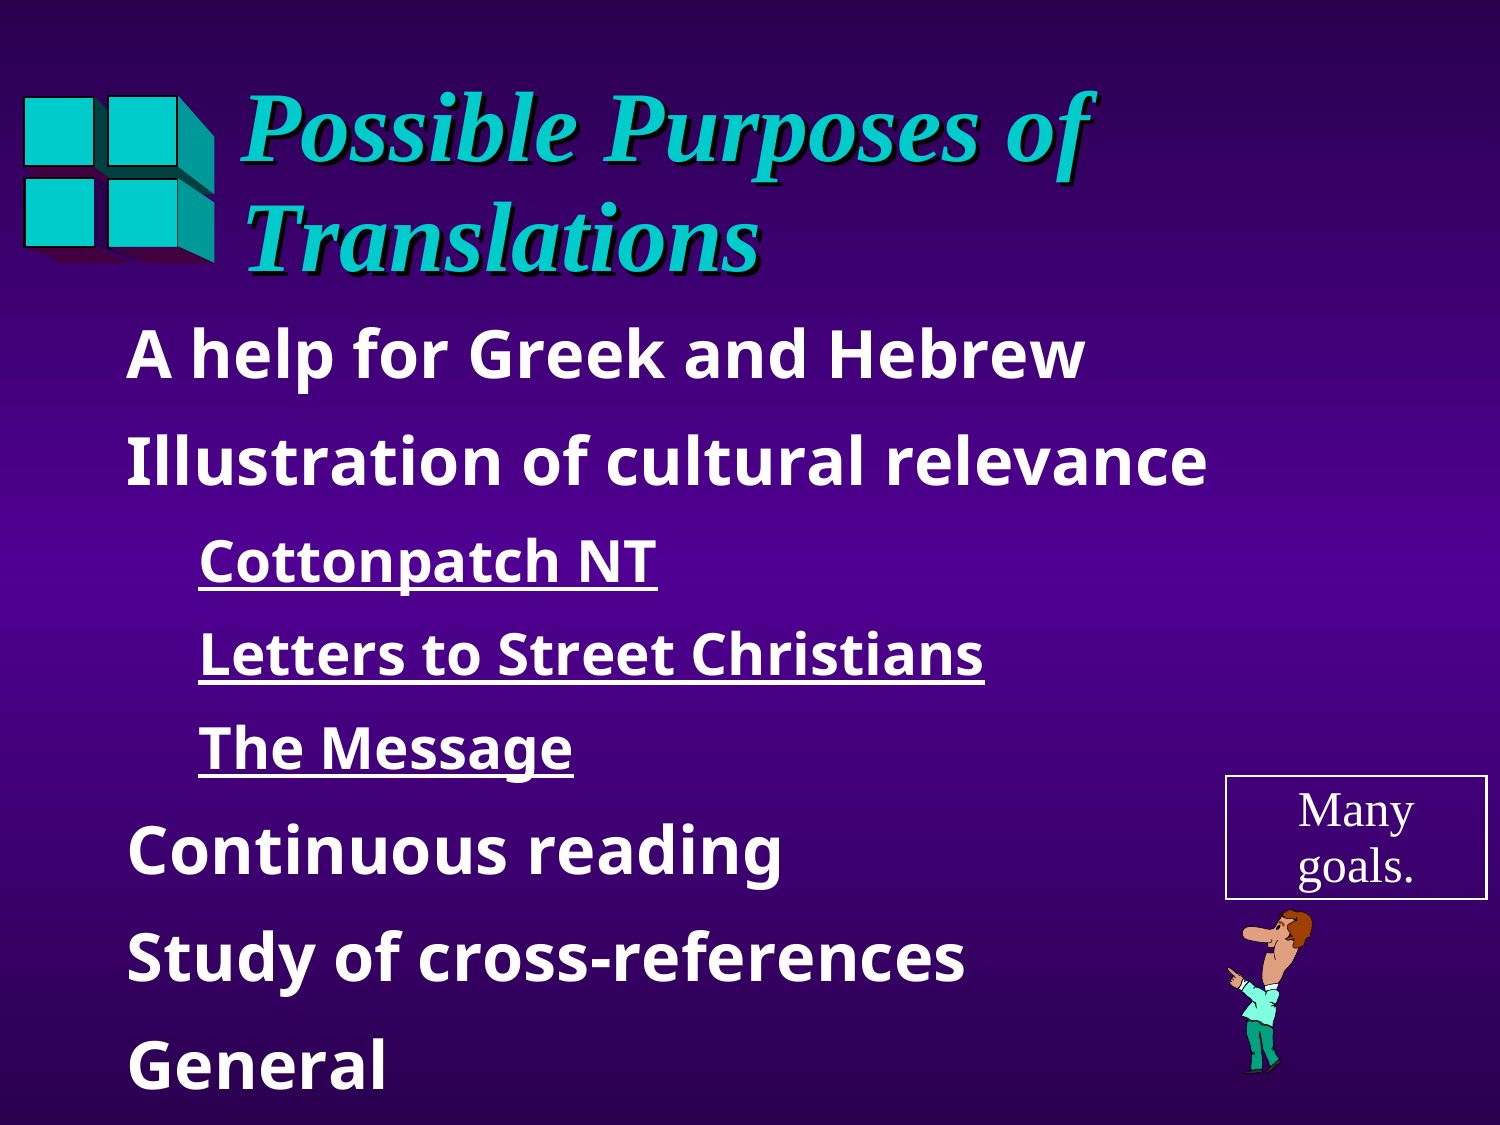

# Possible Purposes of Translations
A help for Greek and Hebrew
Illustration of cultural relevance
Cottonpatch NT
Letters to Street Christians
The Message
Continuous reading
Study of cross-references
General
Many goals.